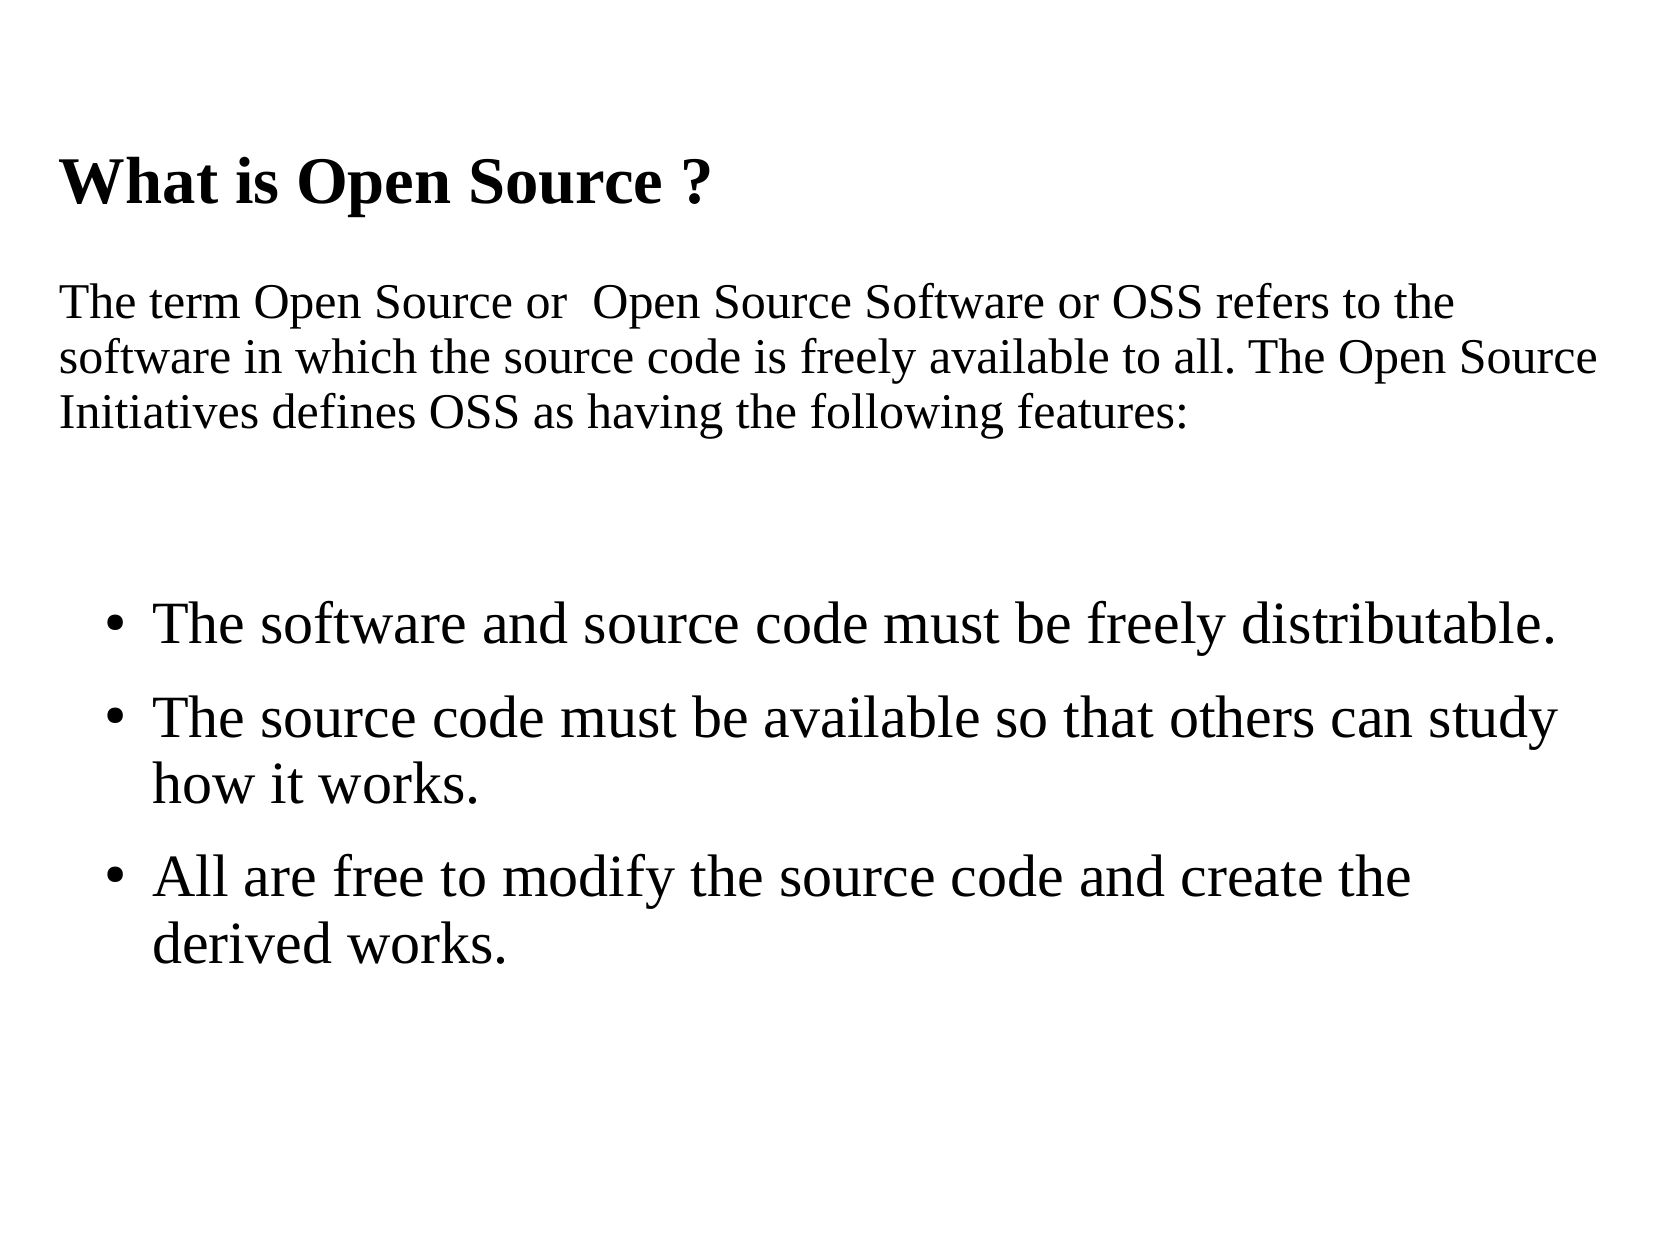

# What is Open Source ? The term Open Source or Open Source Software or OSS refers to the software in which the source code is freely available to all. The Open Source Initiatives defines OSS as having the following features:
The software and source code must be freely distributable.
The source code must be available so that others can study how it works.
All are free to modify the source code and create the derived works.